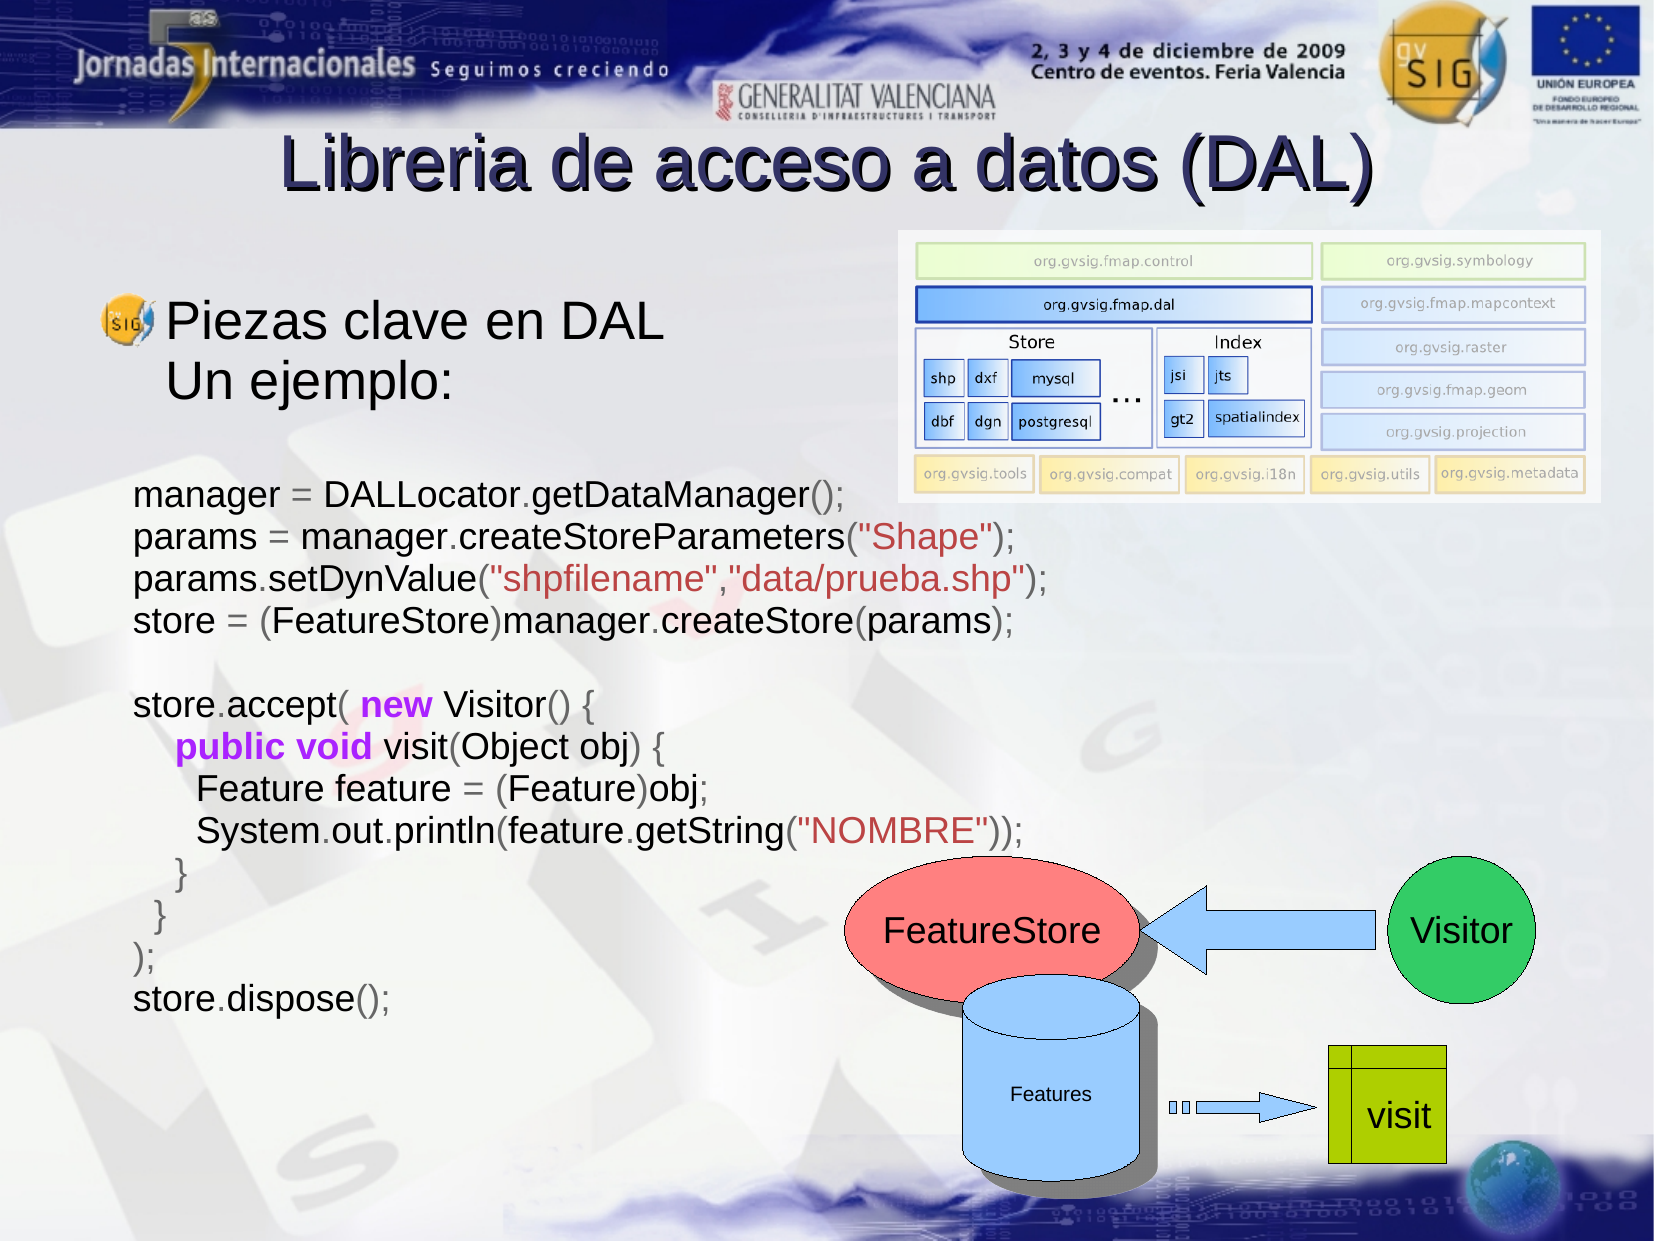

# Libreria de acceso a datos (DAL)
Piezas clave en DAL
Un ejemplo:
manager = DALLocator.getDataManager();
params = manager.createStoreParameters("Shape");
params.setDynValue("shpfilename","data/prueba.shp");
store = (FeatureStore)manager.createStore(params);
store.accept( new Visitor() {
 public void visit(Object obj) {
 Feature feature = (Feature)obj;
 System.out.println(feature.getString("NOMBRE"));
 }
 }
);
store.dispose();
FeatureStore
Visitor
Features
visit